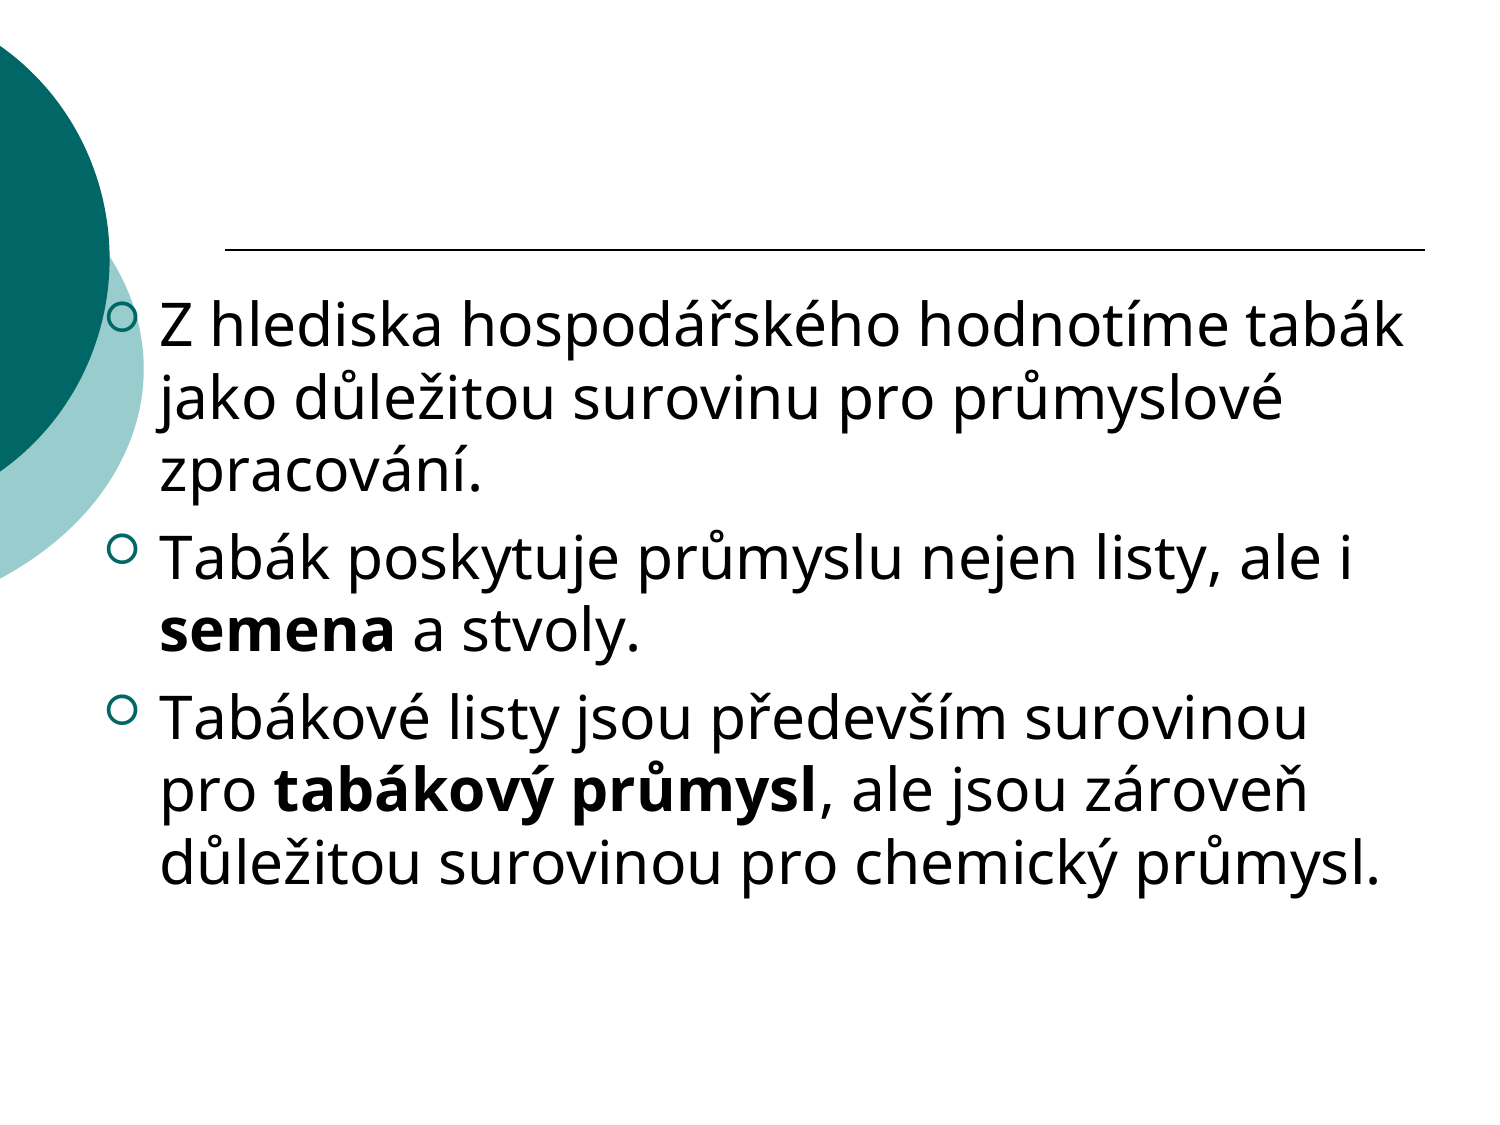

# Z hlediska hospodářského hodnotíme tabák jako důležitou surovinu pro průmyslové zpracování.
Tabák poskytuje průmyslu nejen listy, ale i semena a stvoly.
Tabákové listy jsou především surovinou pro tabákový průmysl, ale jsou zároveň důležitou surovinou pro chemický průmysl.